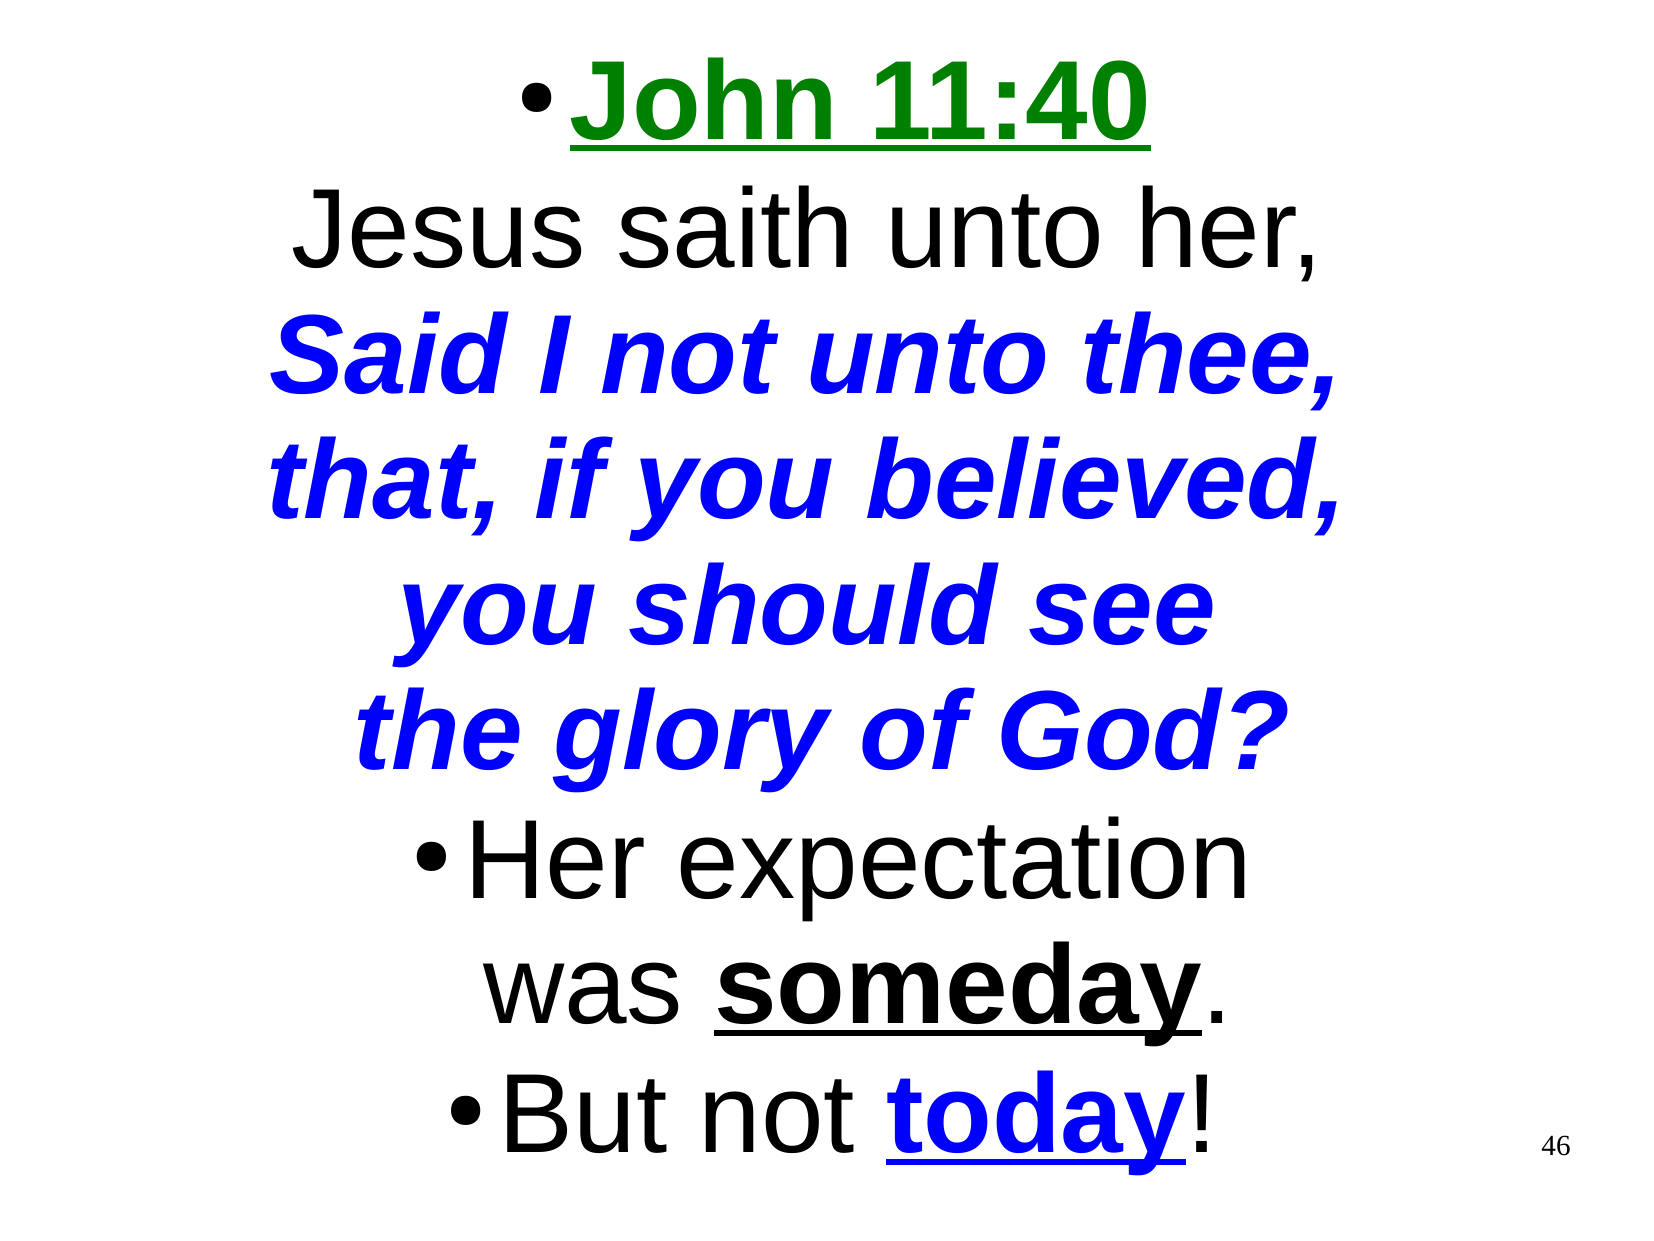

# John 11:40
Jesus saith unto her,
Said I not unto thee,
that, if you believed,
you should see
the glory of God?
Her expectation
was someday.
But not today!
46